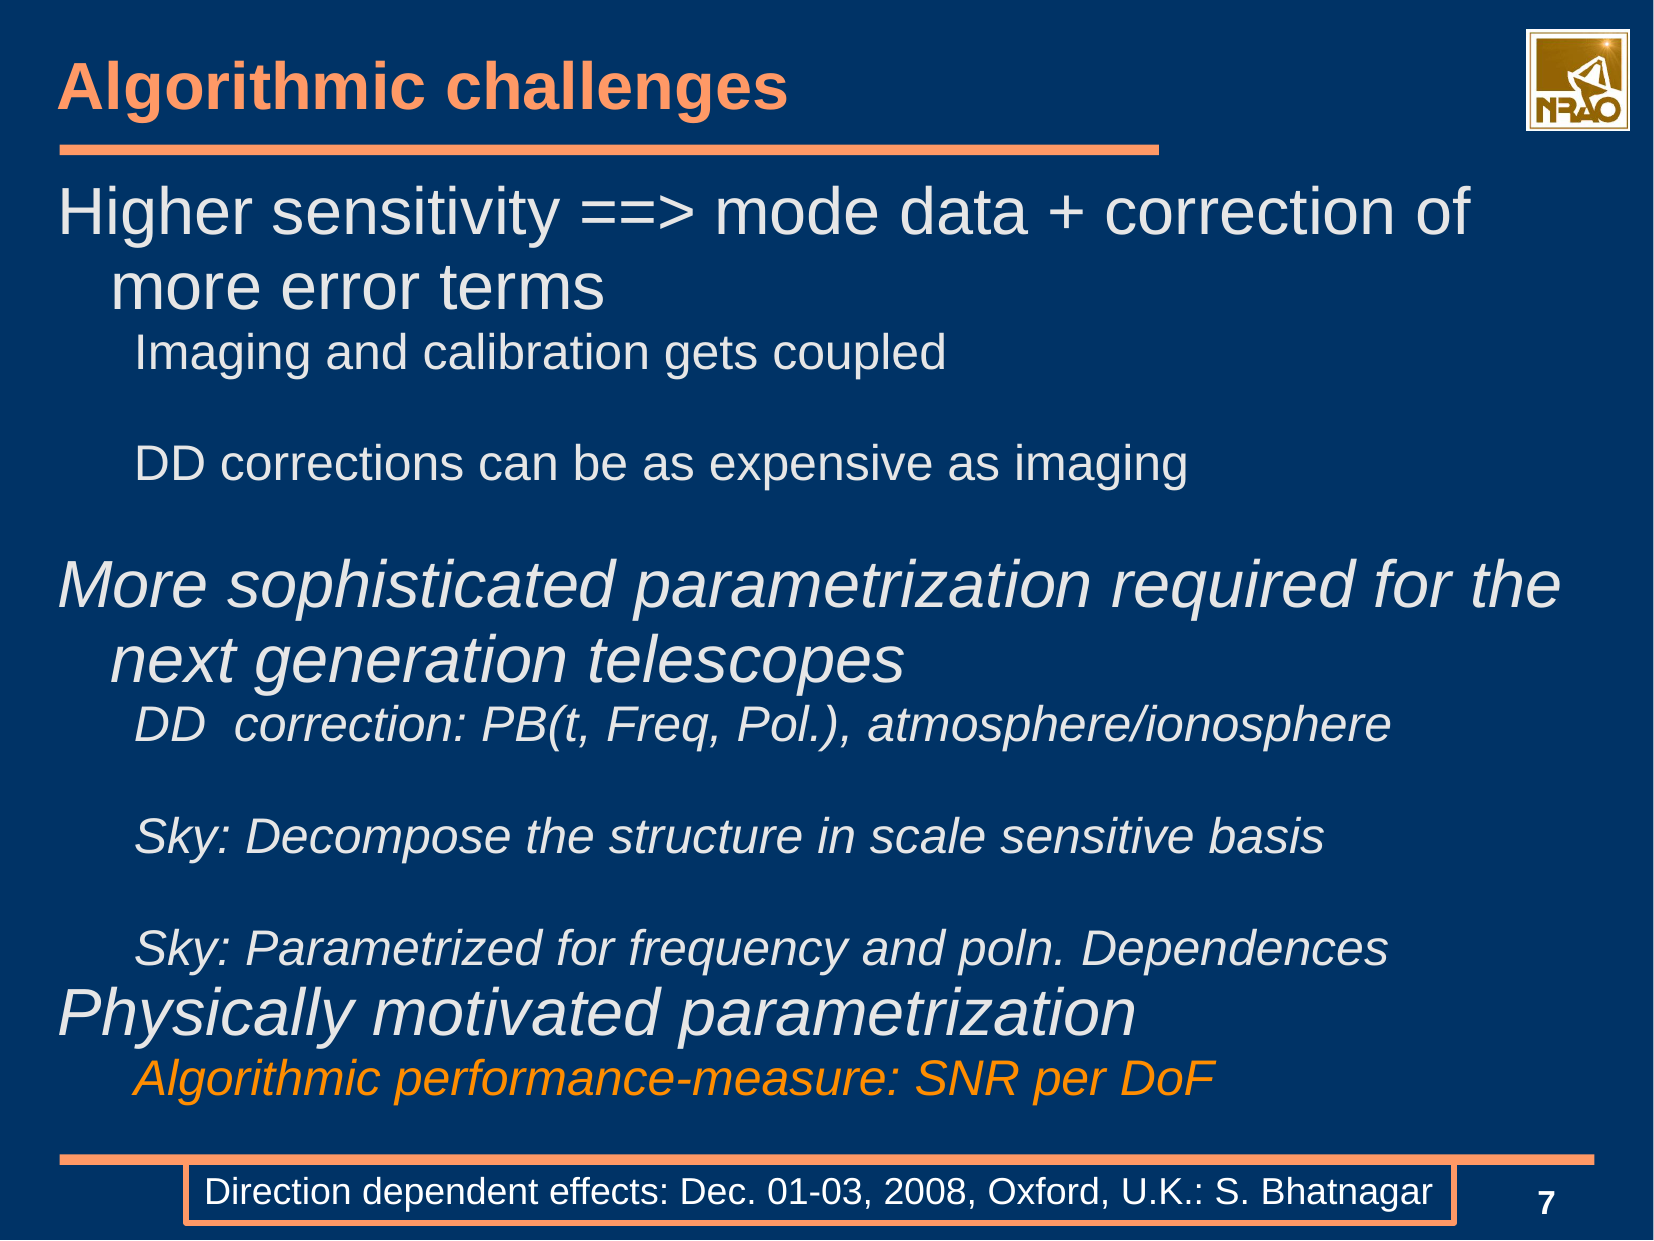

# Algorithmic challenges
Higher sensitivity ==> mode data + correction of more error terms
Imaging and calibration gets coupled
DD corrections can be as expensive as imaging
More sophisticated parametrization required for the next generation telescopes
DD correction: PB(t, Freq, Pol.), atmosphere/ionosphere
Sky: Decompose the structure in scale sensitive basis
Sky: Parametrized for frequency and poln. Dependences
Physically motivated parametrization
Algorithmic performance-measure: SNR per DoF